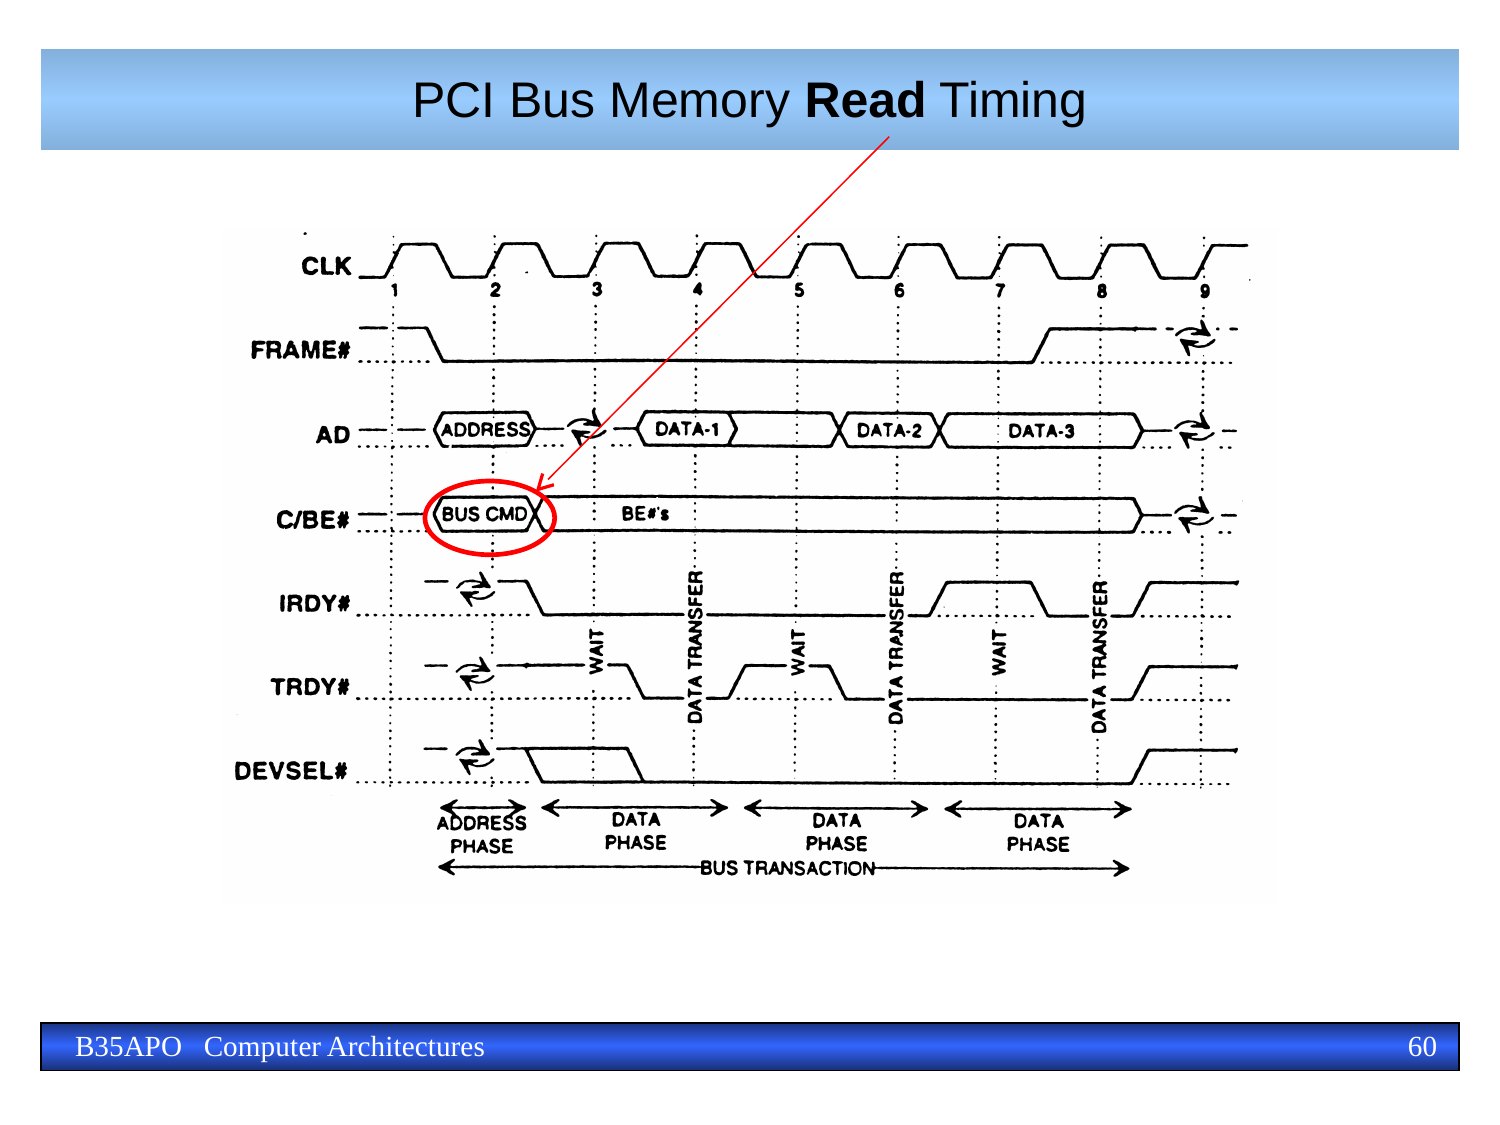

# PCI Bus Memory Read Timing
B35APO Computer Architectures
60